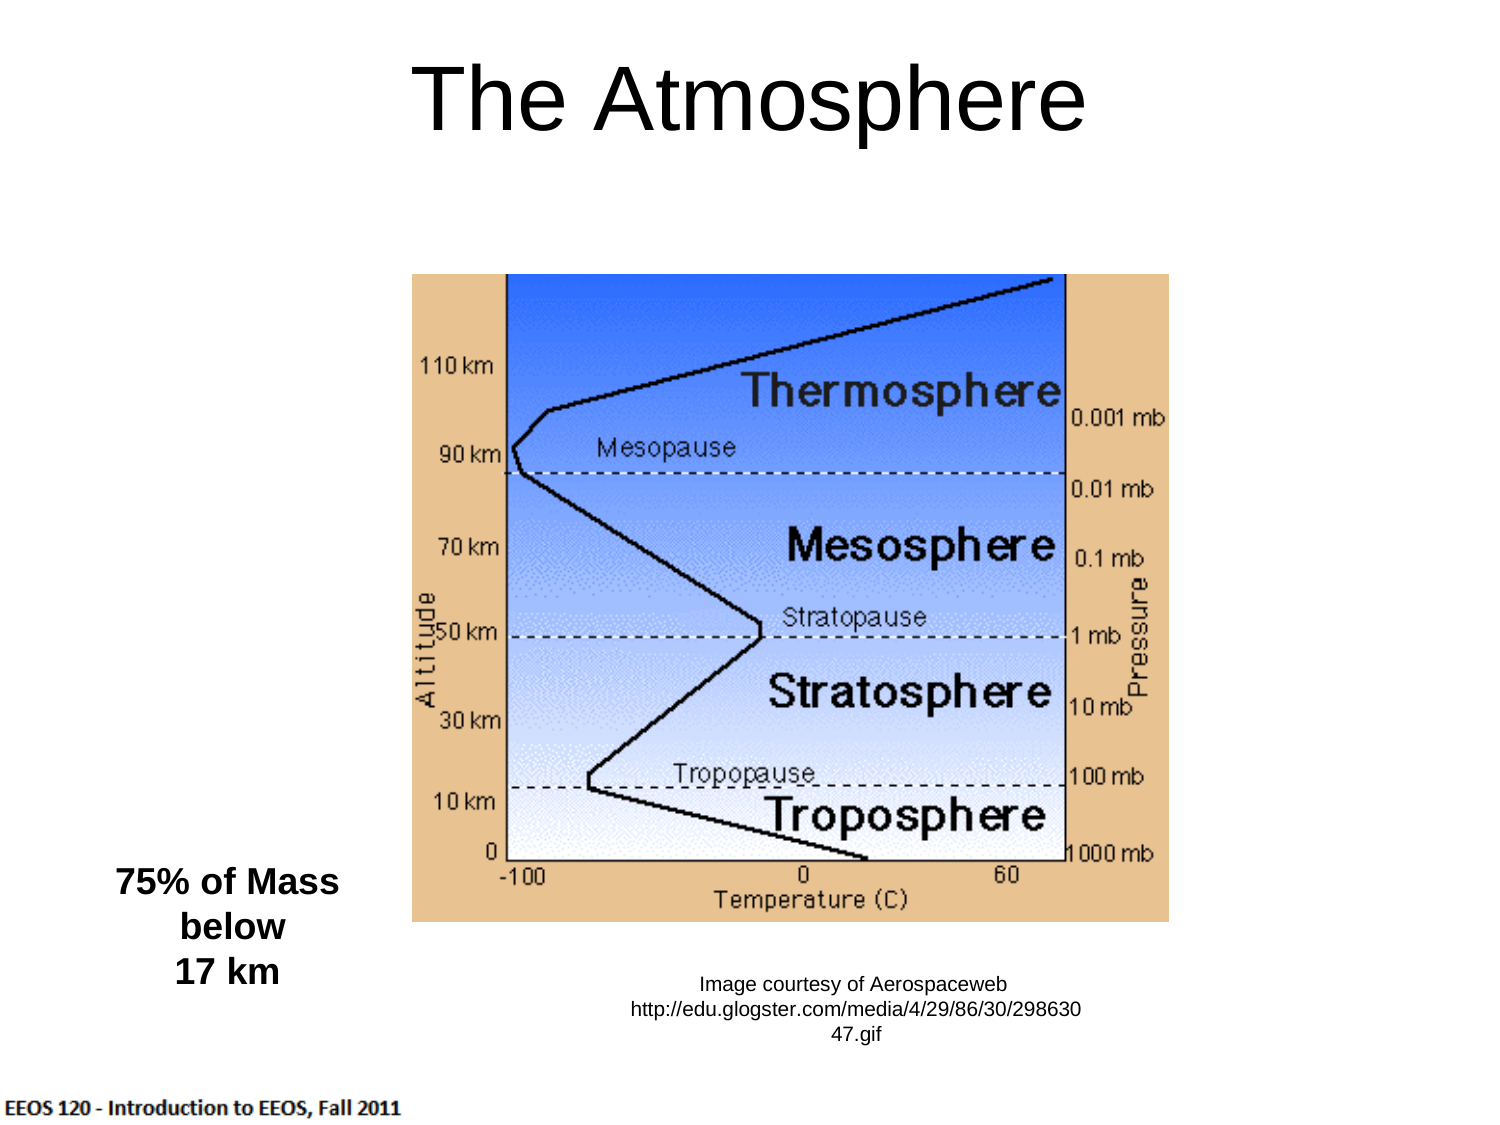

# The Atmosphere
75% of Mass
 below
17 km
Image courtesy of Aerospaceweb http://edu.glogster.com/media/4/29/86/30/29863047.gif